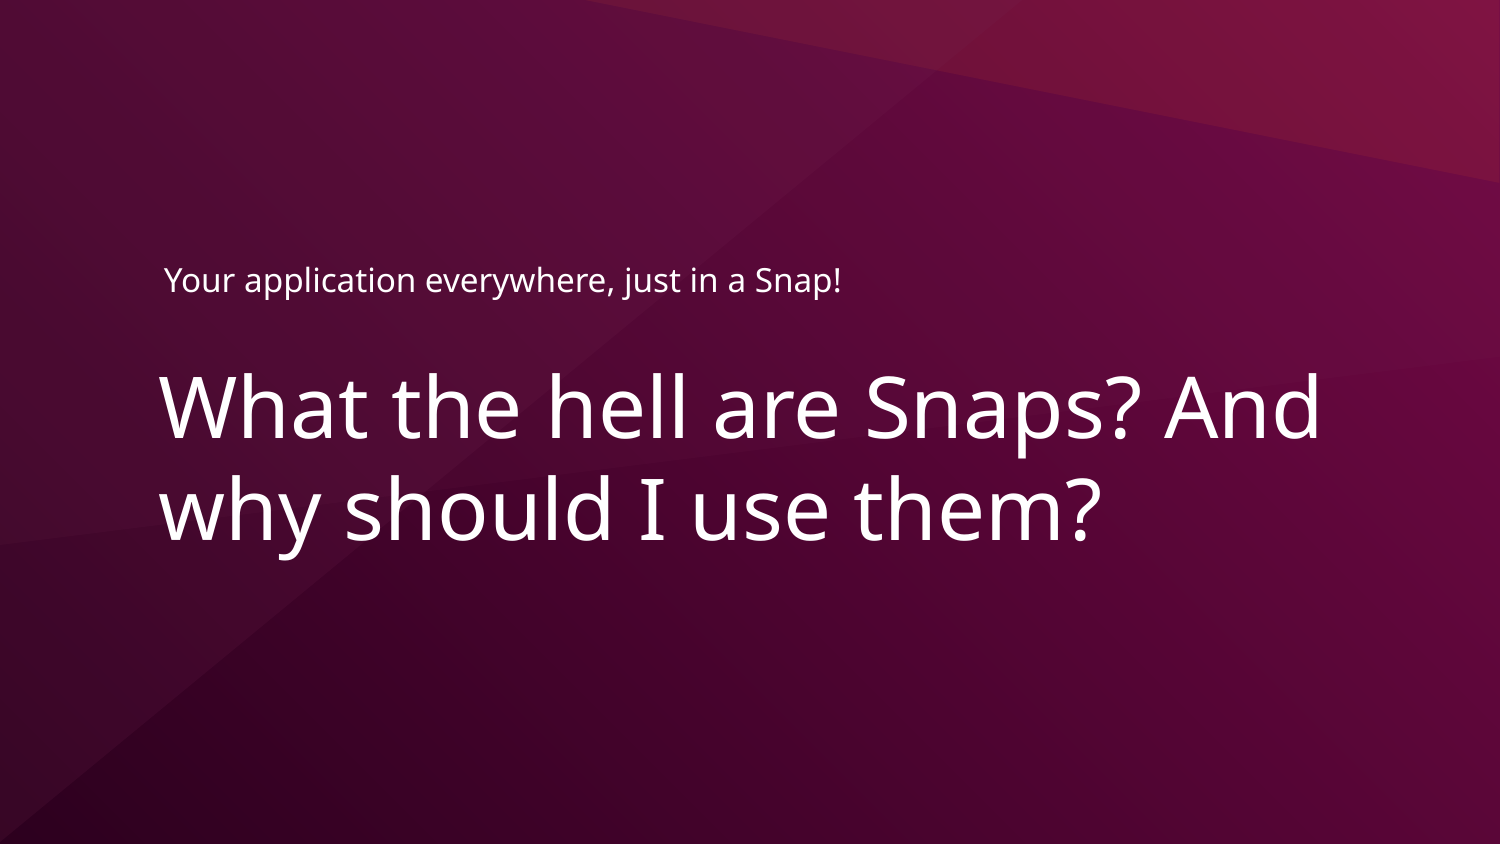

Your application everywhere, just in a Snap!
# What the hell are Snaps? And why should I use them?